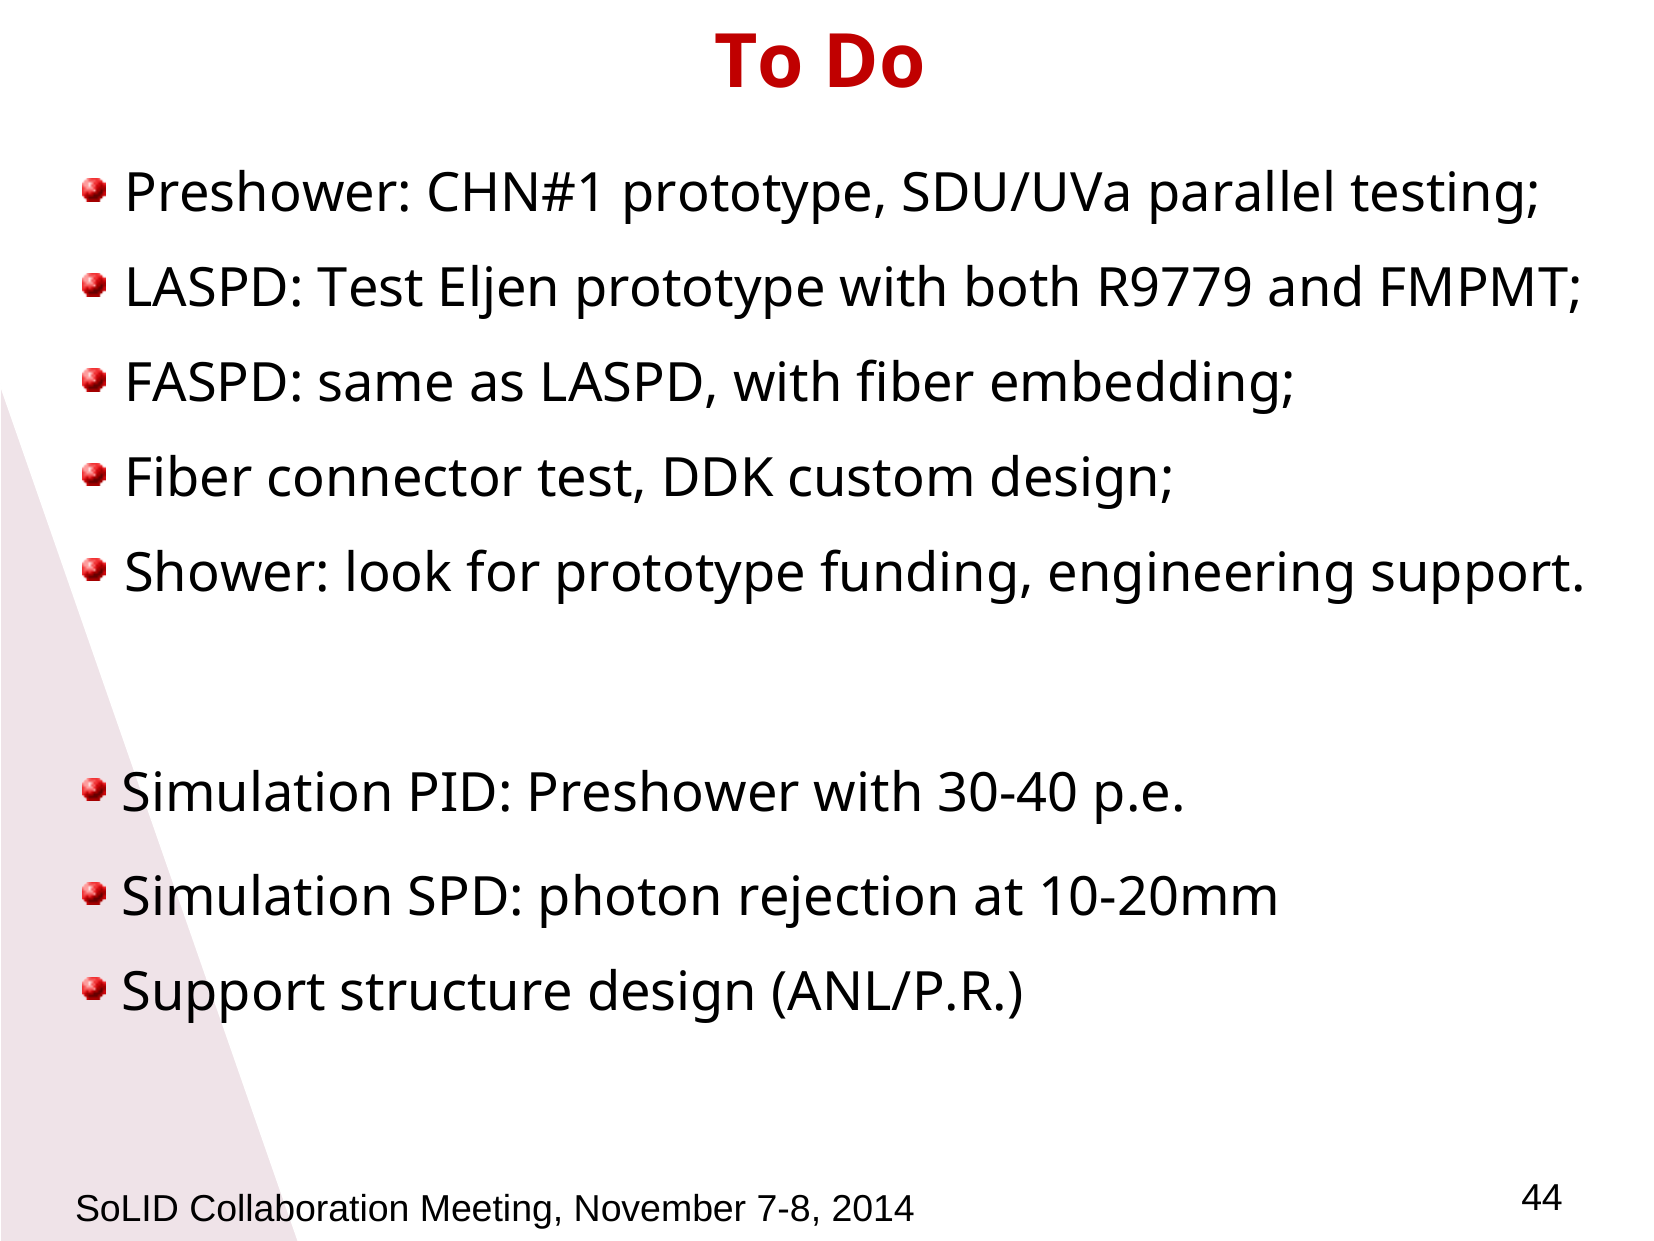

# To Do
Preshower: CHN#1 prototype, SDU/UVa parallel testing;
LASPD: Test Eljen prototype with both R9779 and FMPMT;
FASPD: same as LASPD, with fiber embedding;
Fiber connector test, DDK custom design;
Shower: look for prototype funding, engineering support.
Simulation PID: Preshower with 30-40 p.e.
Simulation SPD: photon rejection at 10-20mm
Support structure design (ANL/P.R.)
44